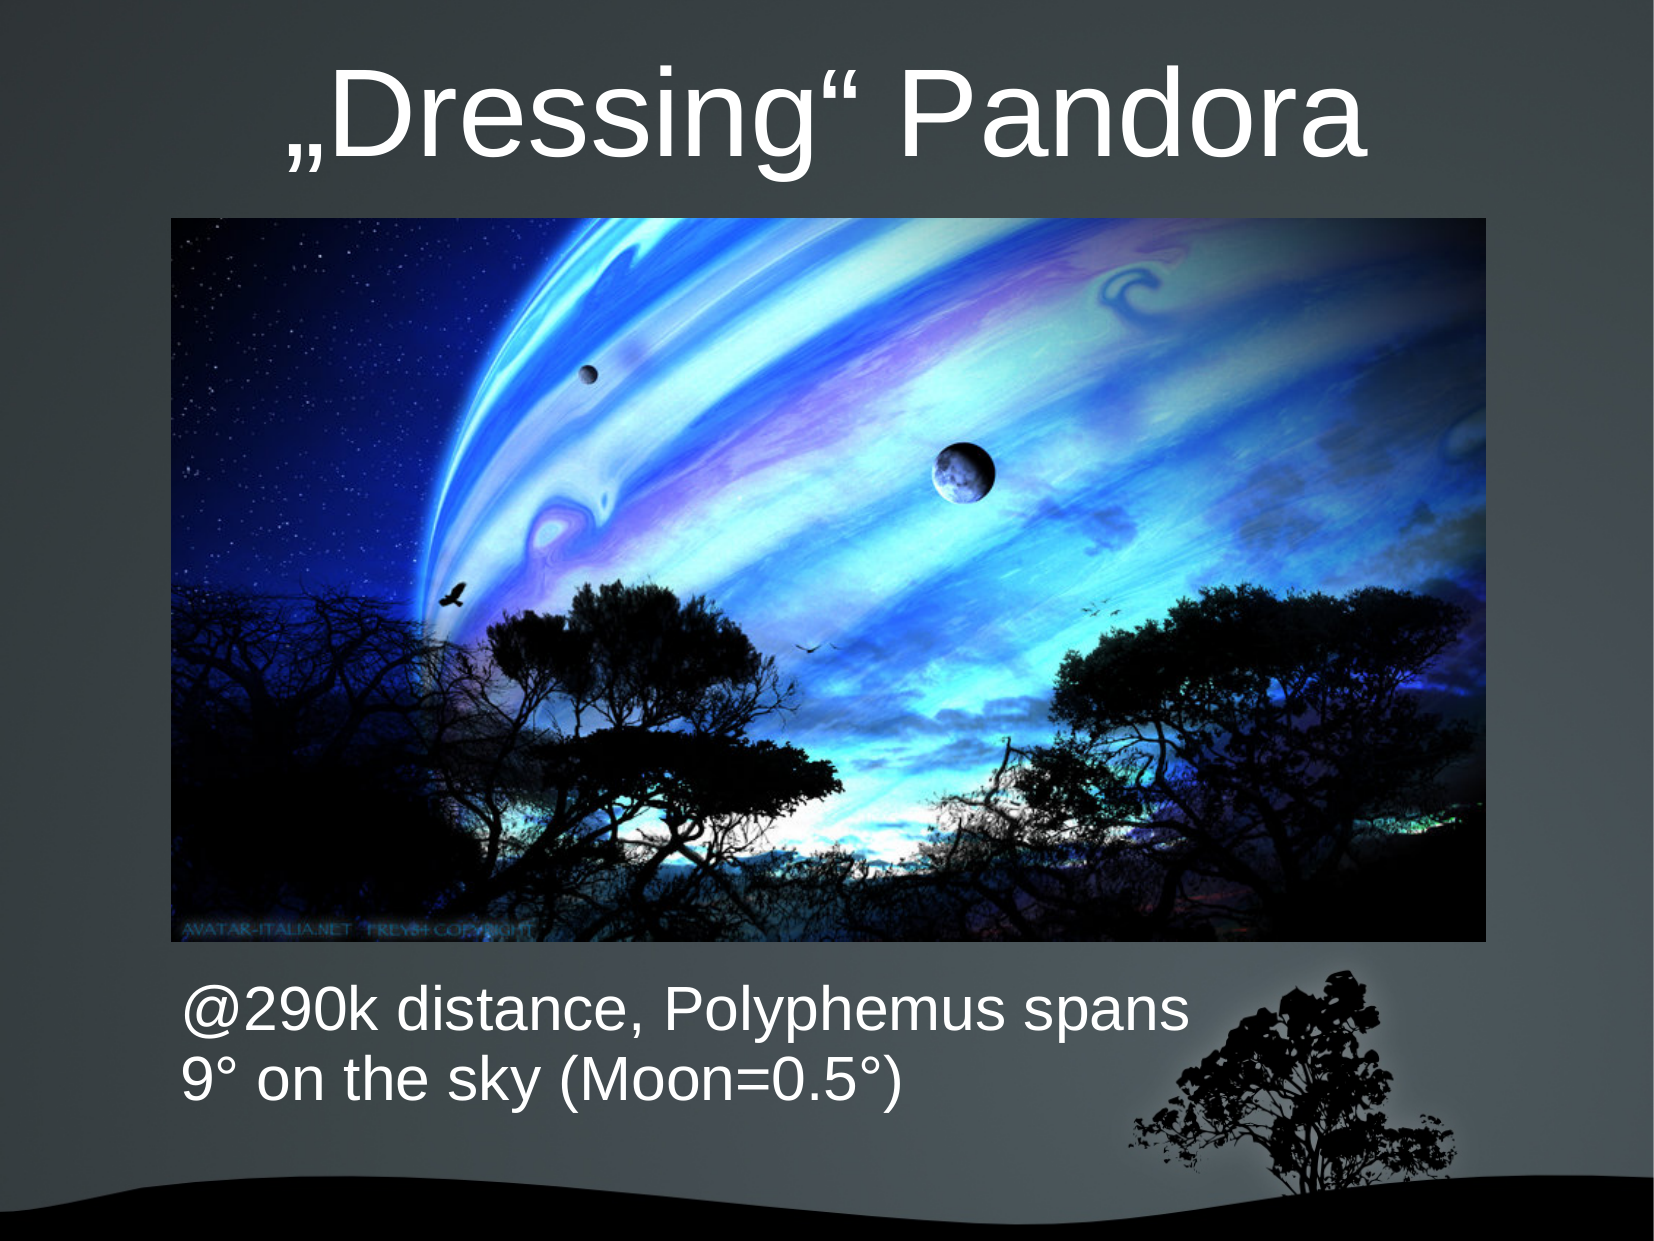

„Dressing“ Pandora
@290k distance, Polyphemus spans
9° on the sky (Moon=0.5°)